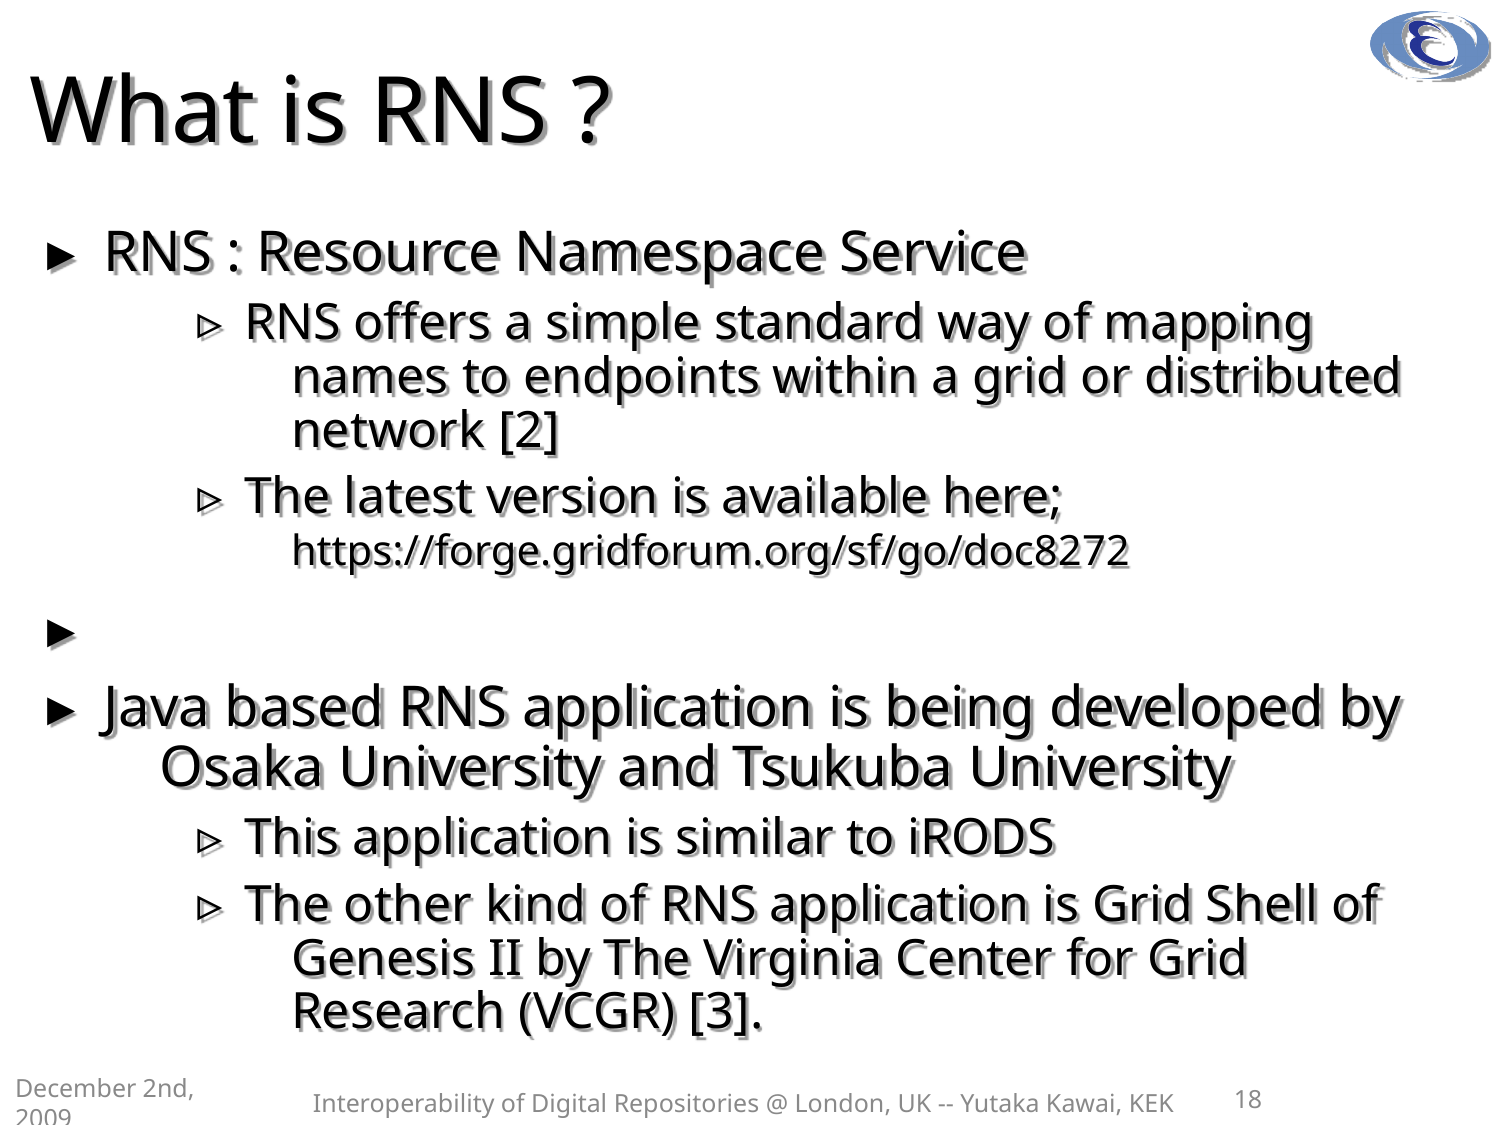

# What is RNS ?
RNS : Resource Namespace Service
RNS offers a simple standard way of mapping names to endpoints within a grid or distributed network [2]
The latest version is available here; https://forge.gridforum.org/sf/go/doc8272
Java based RNS application is being developed by Osaka University and Tsukuba University
This application is similar to iRODS
The other kind of RNS application is Grid Shell of Genesis II by The Virginia Center for Grid Research (VCGR) [3].
December 2nd, 2009
Interoperability of Digital Repositories @ London, UK -- Yutaka Kawai, KEK